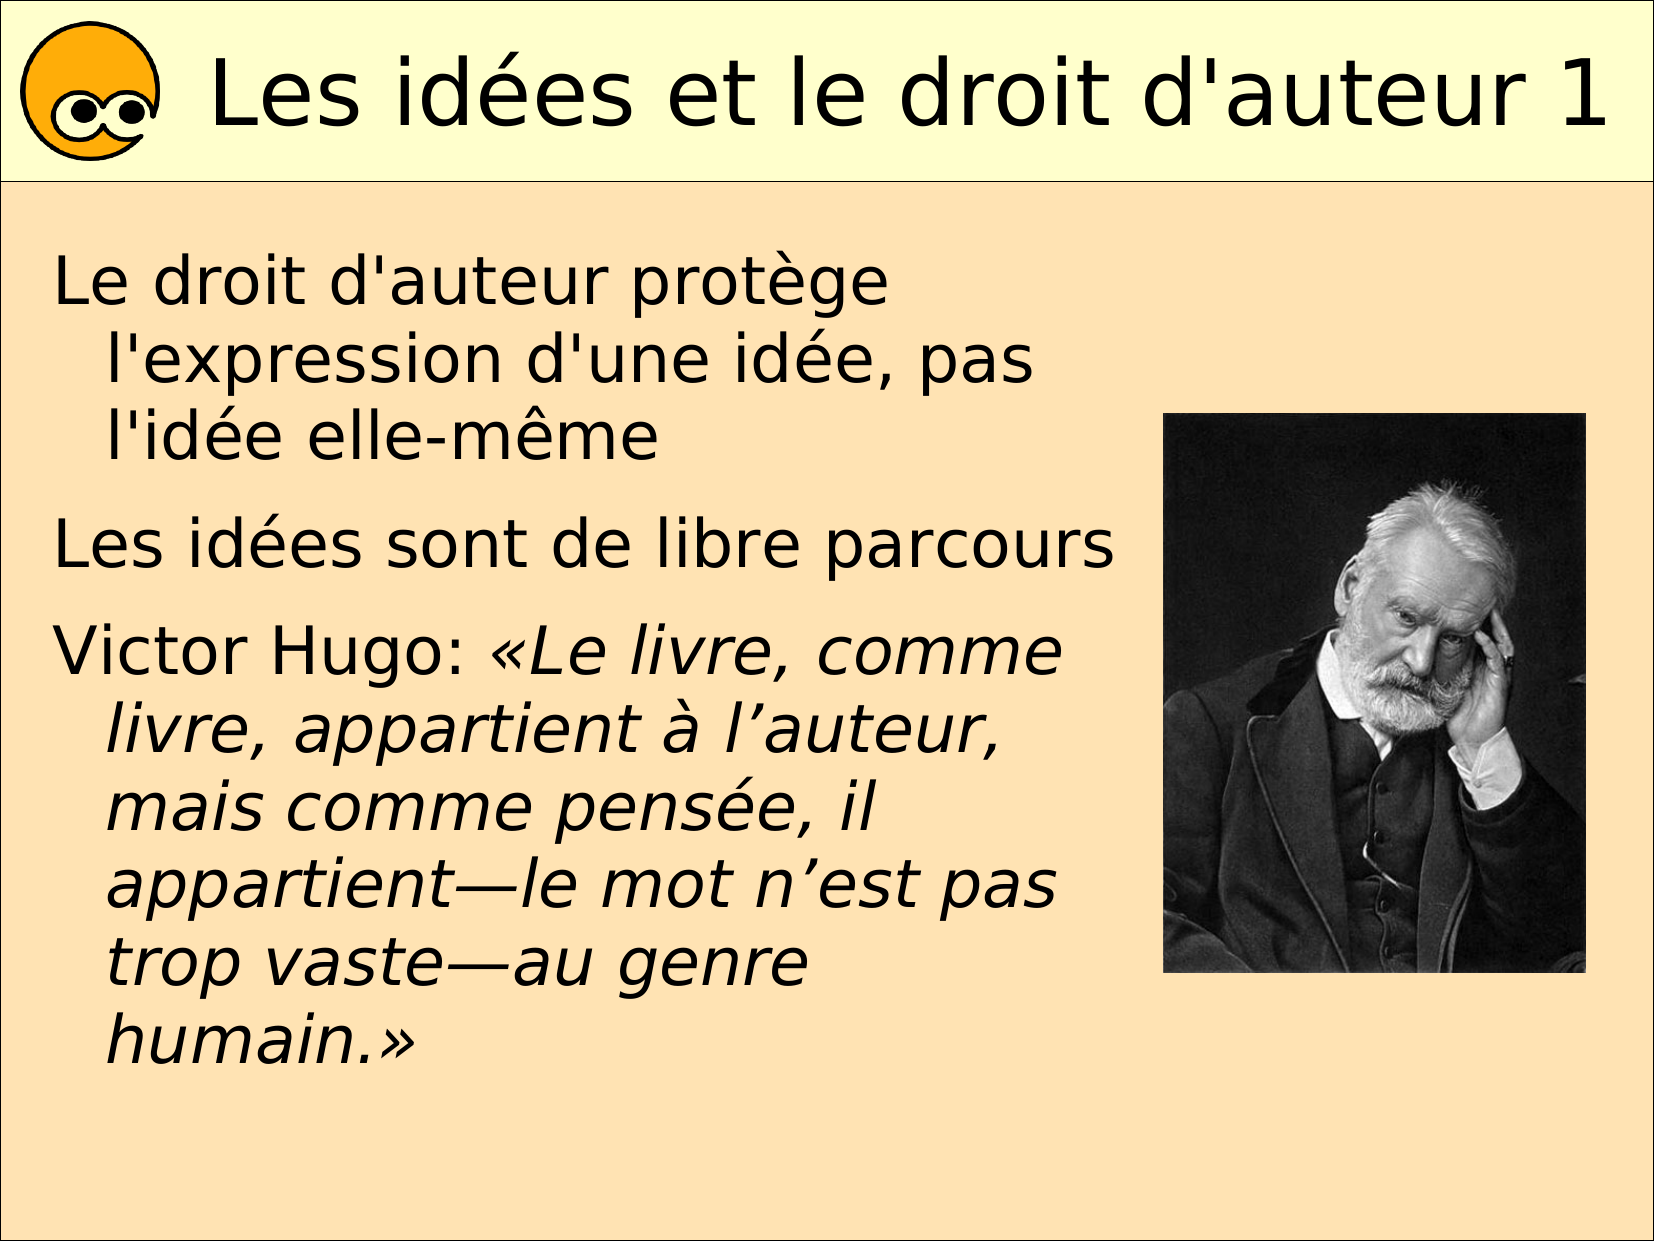

# Les idées et le droit d'auteur 1
Le droit d'auteur protège l'expression d'une idée, pas l'idée elle-même
Les idées sont de libre parcours
Victor Hugo: «Le livre, comme livre, appartient à l’auteur, mais comme pensée, il appartient—le mot n’est pas trop vaste—au genre humain.»